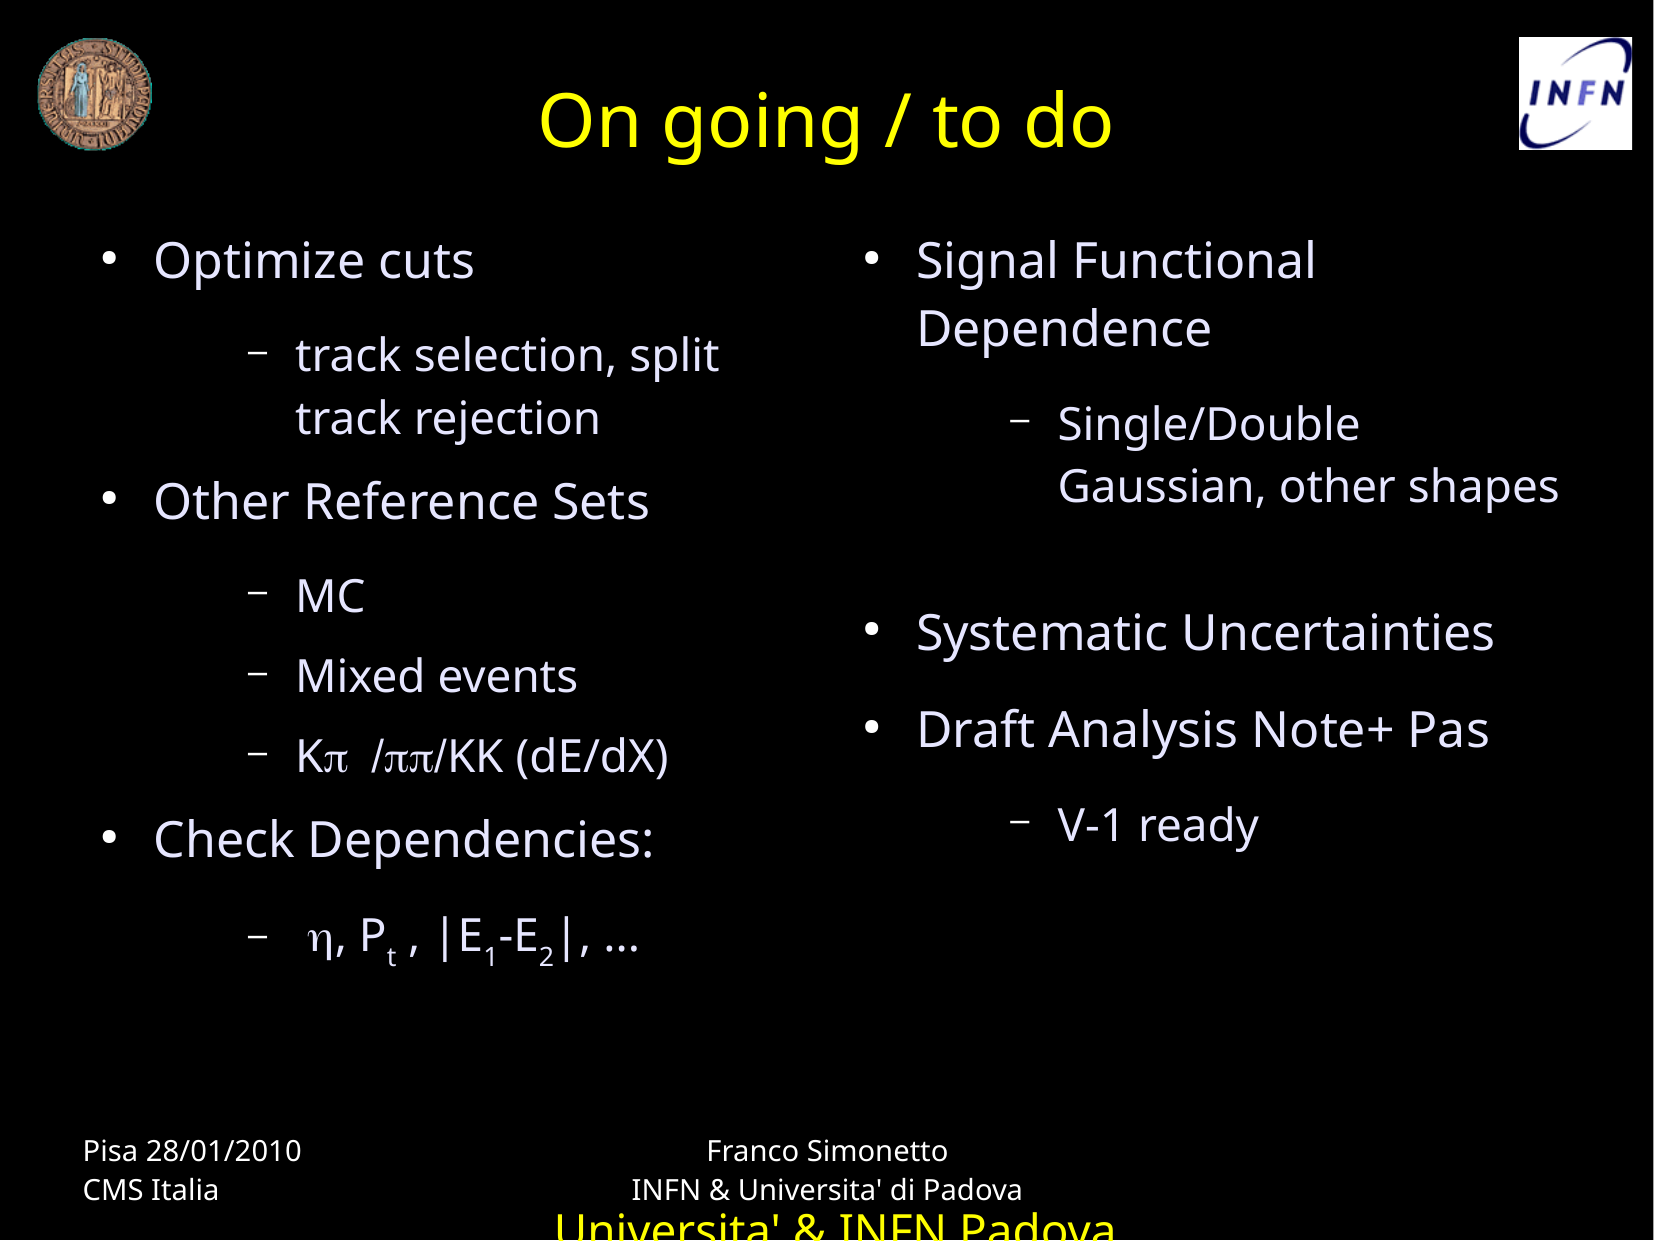

# On going / to do
Optimize cuts
track selection, split track rejection
Other Reference Sets
MC
Mixed events
Kp /pp/KK (dE/dX)
Check Dependencies:
 h, Pt , |E1-E2|, ...
Signal Functional Dependence
Single/Double Gaussian, other shapes
Systematic Uncertainties
Draft Analysis Note+ Pas
V-1 ready